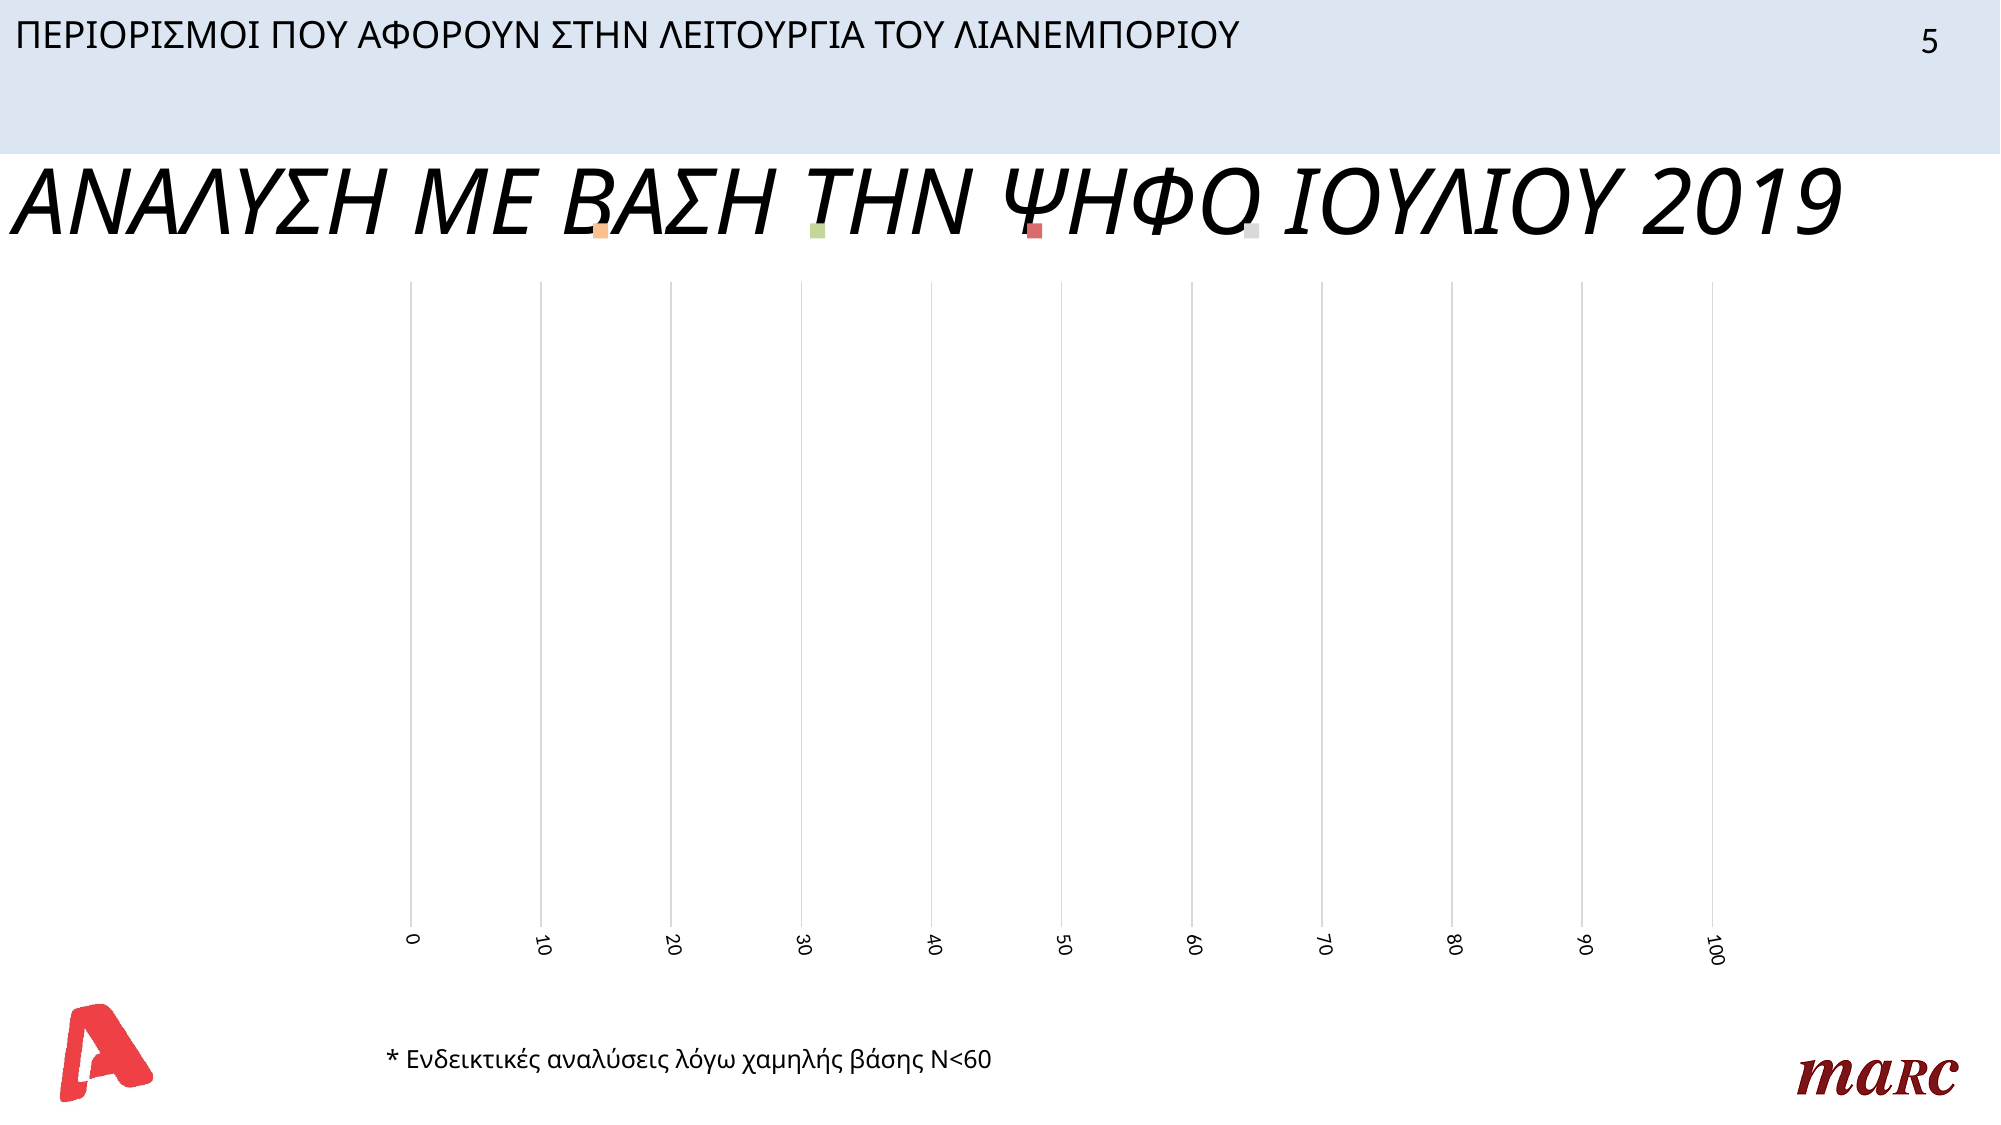

# ΠΕΡΙΟΡΙΣΜΟΙ ΠΟΥ ΑΦΟΡΟΥΝ ΣΤΗΝ ΛΕΙΤΟΥΡΓΙΑ ΤΟΥ ΛΙΑΝΕΜΠΟΡΙΟΥ ΑΝΑΛΥΣΗ ΜΕ ΒΑΣΗ ΤΗΝ ΨΗΦΟ ΙΟΥΛΙΟΥ 2019
### Chart
| Category | | | | |
|---|---|---|---|---|* Ενδεικτικές αναλύσεις λόγω χαμηλής βάσης Ν<60